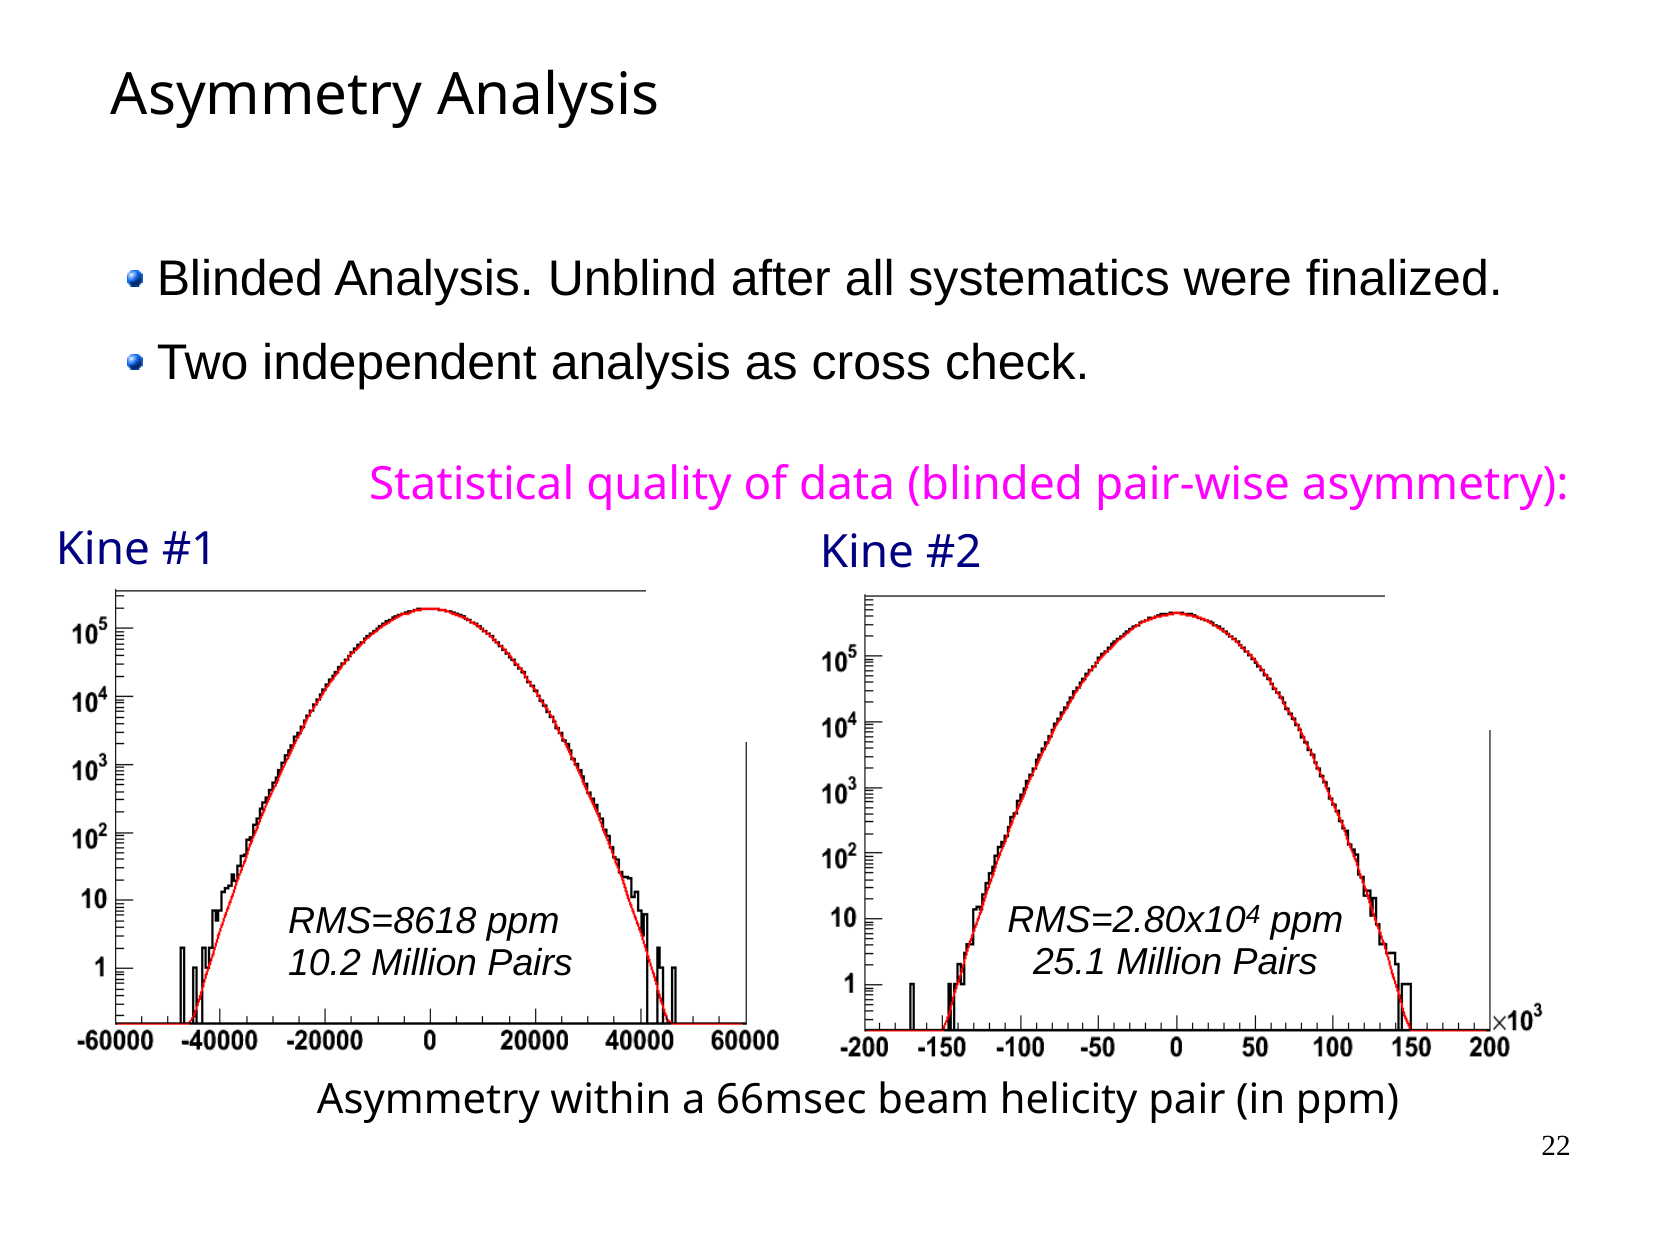

Asymmetry Analysis
 Blinded Analysis. Unblind after all systematics were finalized.
 Two independent analysis as cross check.
Statistical quality of data (blinded pair-wise asymmetry):
Kine #1
Kine #2
RMS=2.80x104 ppm
25.1 Million Pairs
RMS=8618 ppm
10.2 Million Pairs
Asymmetry within a 66msec beam helicity pair (in ppm)
22